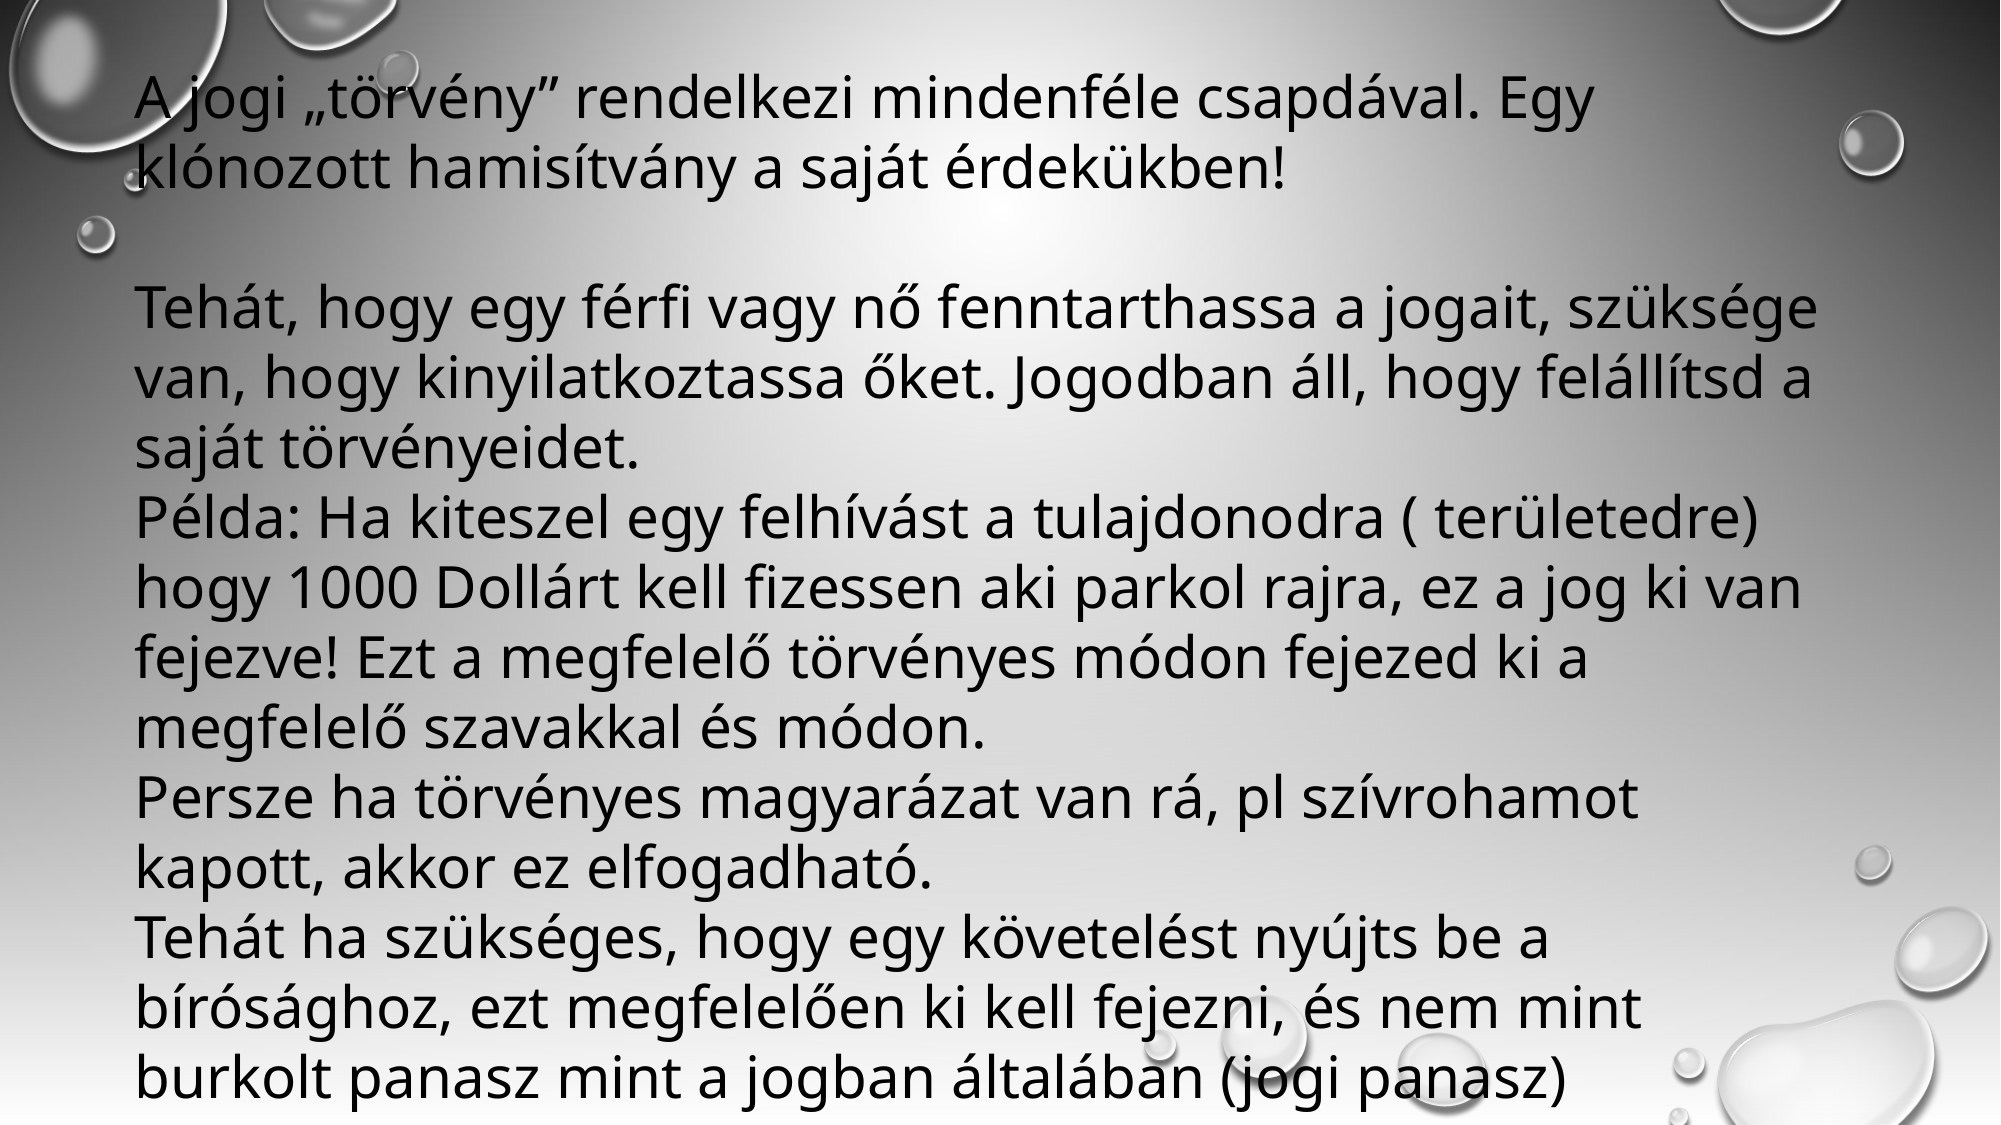

A jogi „törvény” rendelkezi mindenféle csapdával. Egy klónozott hamisítvány a saját érdekükben!
Tehát, hogy egy férfi vagy nő fenntarthassa a jogait, szüksége van, hogy kinyilatkoztassa őket. Jogodban áll, hogy felállítsd a saját törvényeidet.
Példa: Ha kiteszel egy felhívást a tulajdonodra ( területedre) hogy 1000 Dollárt kell fizessen aki parkol rajra, ez a jog ki van fejezve! Ezt a megfelelő törvényes módon fejezed ki a megfelelő szavakkal és módon.
Persze ha törvényes magyarázat van rá, pl szívrohamot kapott, akkor ez elfogadható.
Tehát ha szükséges, hogy egy követelést nyújts be a bírósághoz, ezt megfelelően ki kell fejezni, és nem mint burkolt panasz mint a jogban általában (jogi panasz)